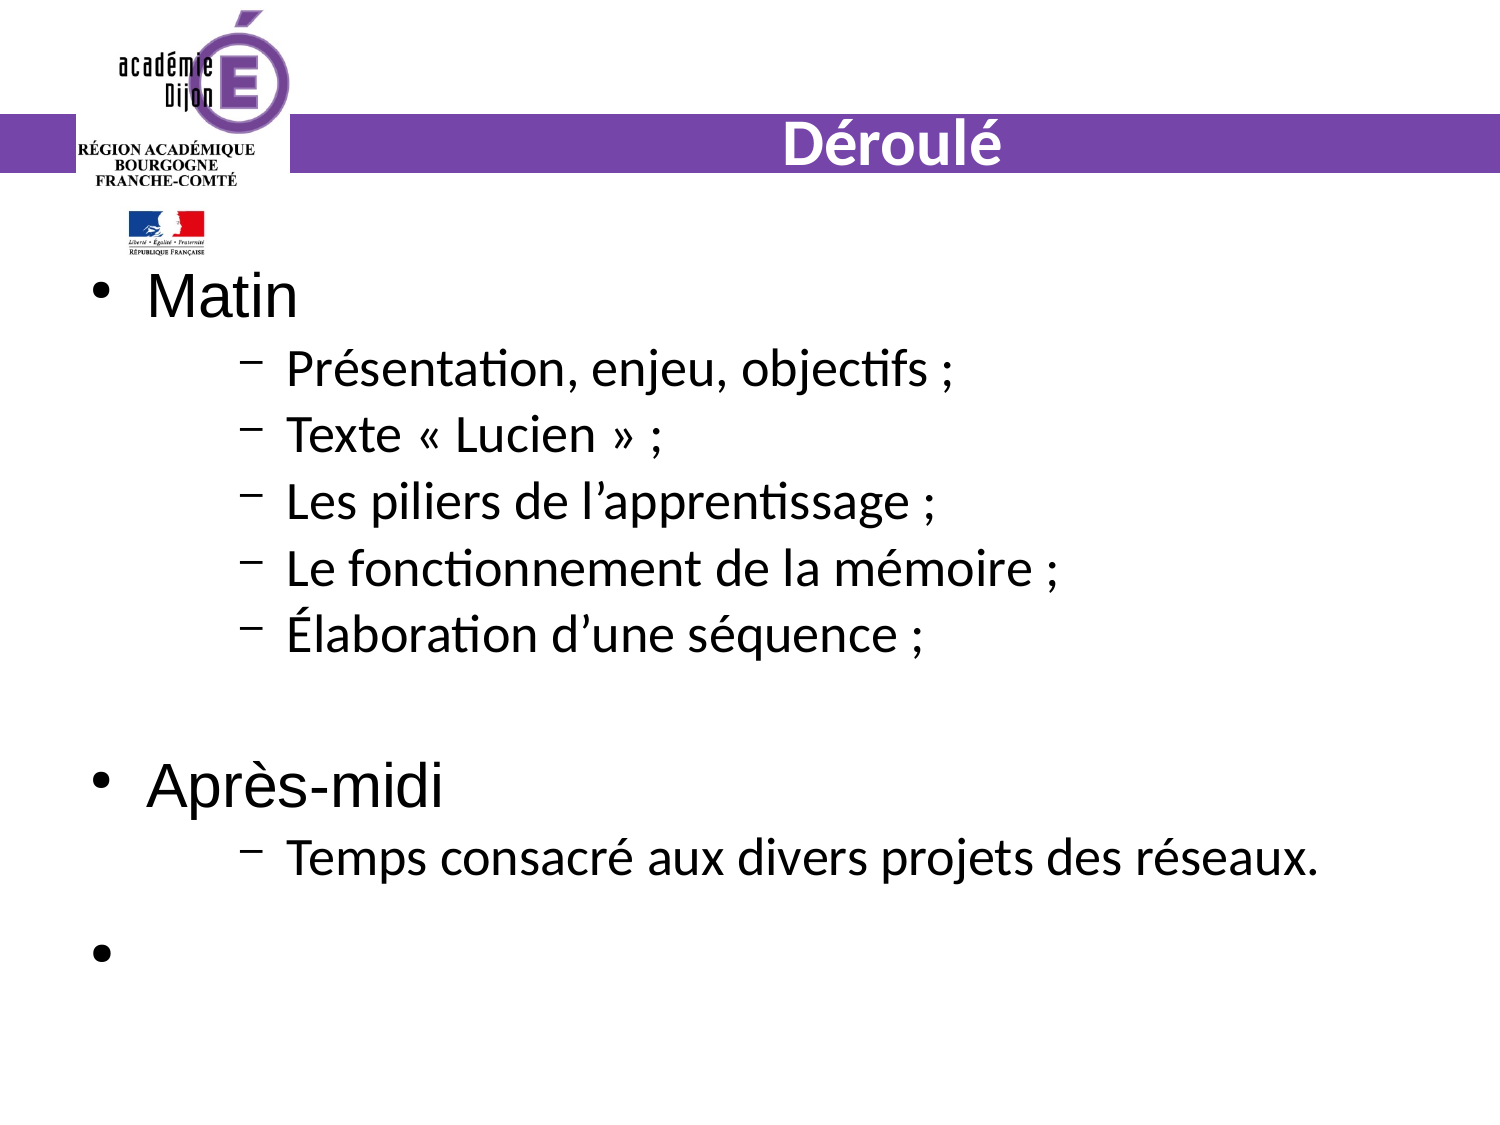

# Déroulé
Matin
Présentation, enjeu, objectifs ;
Texte « Lucien » ;
Les piliers de l’apprentissage ;
Le fonctionnement de la mémoire ;
Élaboration d’une séquence ;
Après-midi
Temps consacré aux divers projets des réseaux.